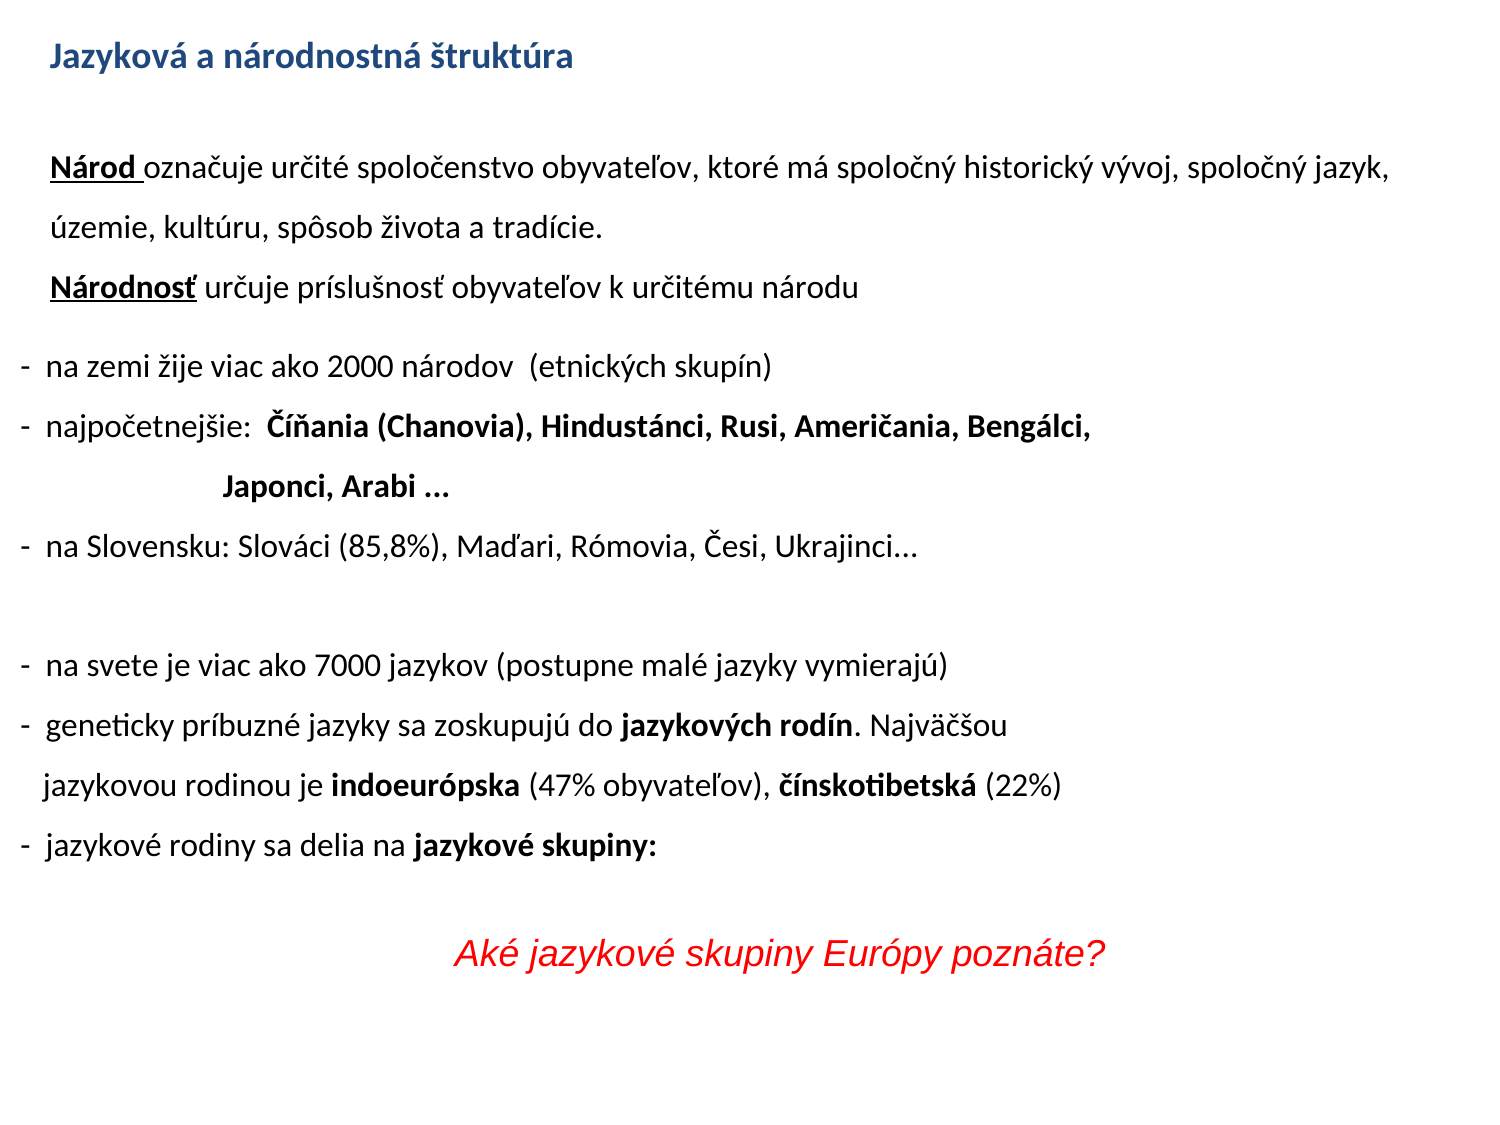

Jazyková a národnostná štruktúra
Národ označuje určité spoločenstvo obyvateľov, ktoré má spoločný historický vývoj, spoločný jazyk, územie, kultúru, spôsob života a tradície.
Národnosť určuje príslušnosť obyvateľov k určitému národu
- na zemi žije viac ako 2000 národov (etnických skupín)
- najpočetnejšie: Číňania (Chanovia), Hindustánci, Rusi, Američania, Bengálci,
 Japonci, Arabi ...
- na Slovensku: Slováci (85,8%), Maďari, Rómovia, Česi, Ukrajinci...
- na svete je viac ako 7000 jazykov (postupne malé jazyky vymierajú)
- geneticky príbuzné jazyky sa zoskupujú do jazykových rodín. Najväčšou
 jazykovou rodinou je indoeurópska (47% obyvateľov), čínskotibetská (22%)
- jazykové rodiny sa delia na jazykové skupiny:
Aké jazykové skupiny Európy poznáte?